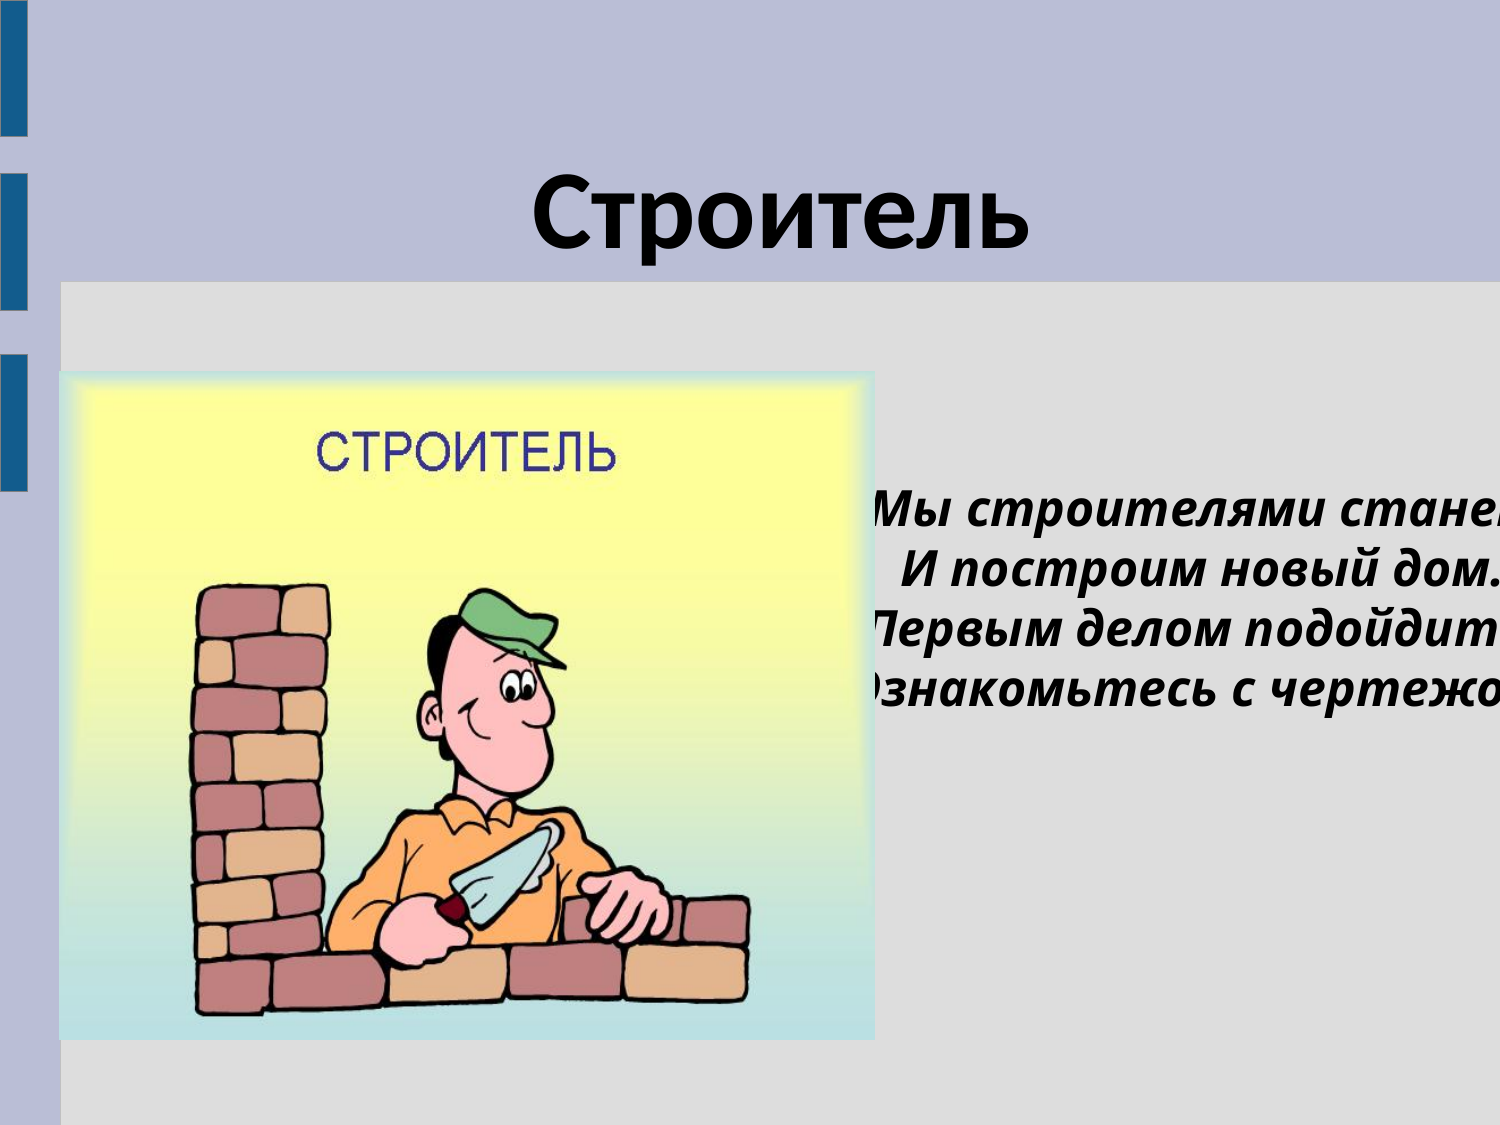

Строитель
# Мы строителями станем И построим новый дом. Первым делом подойдите, Ознакомьтесь с чертежом.